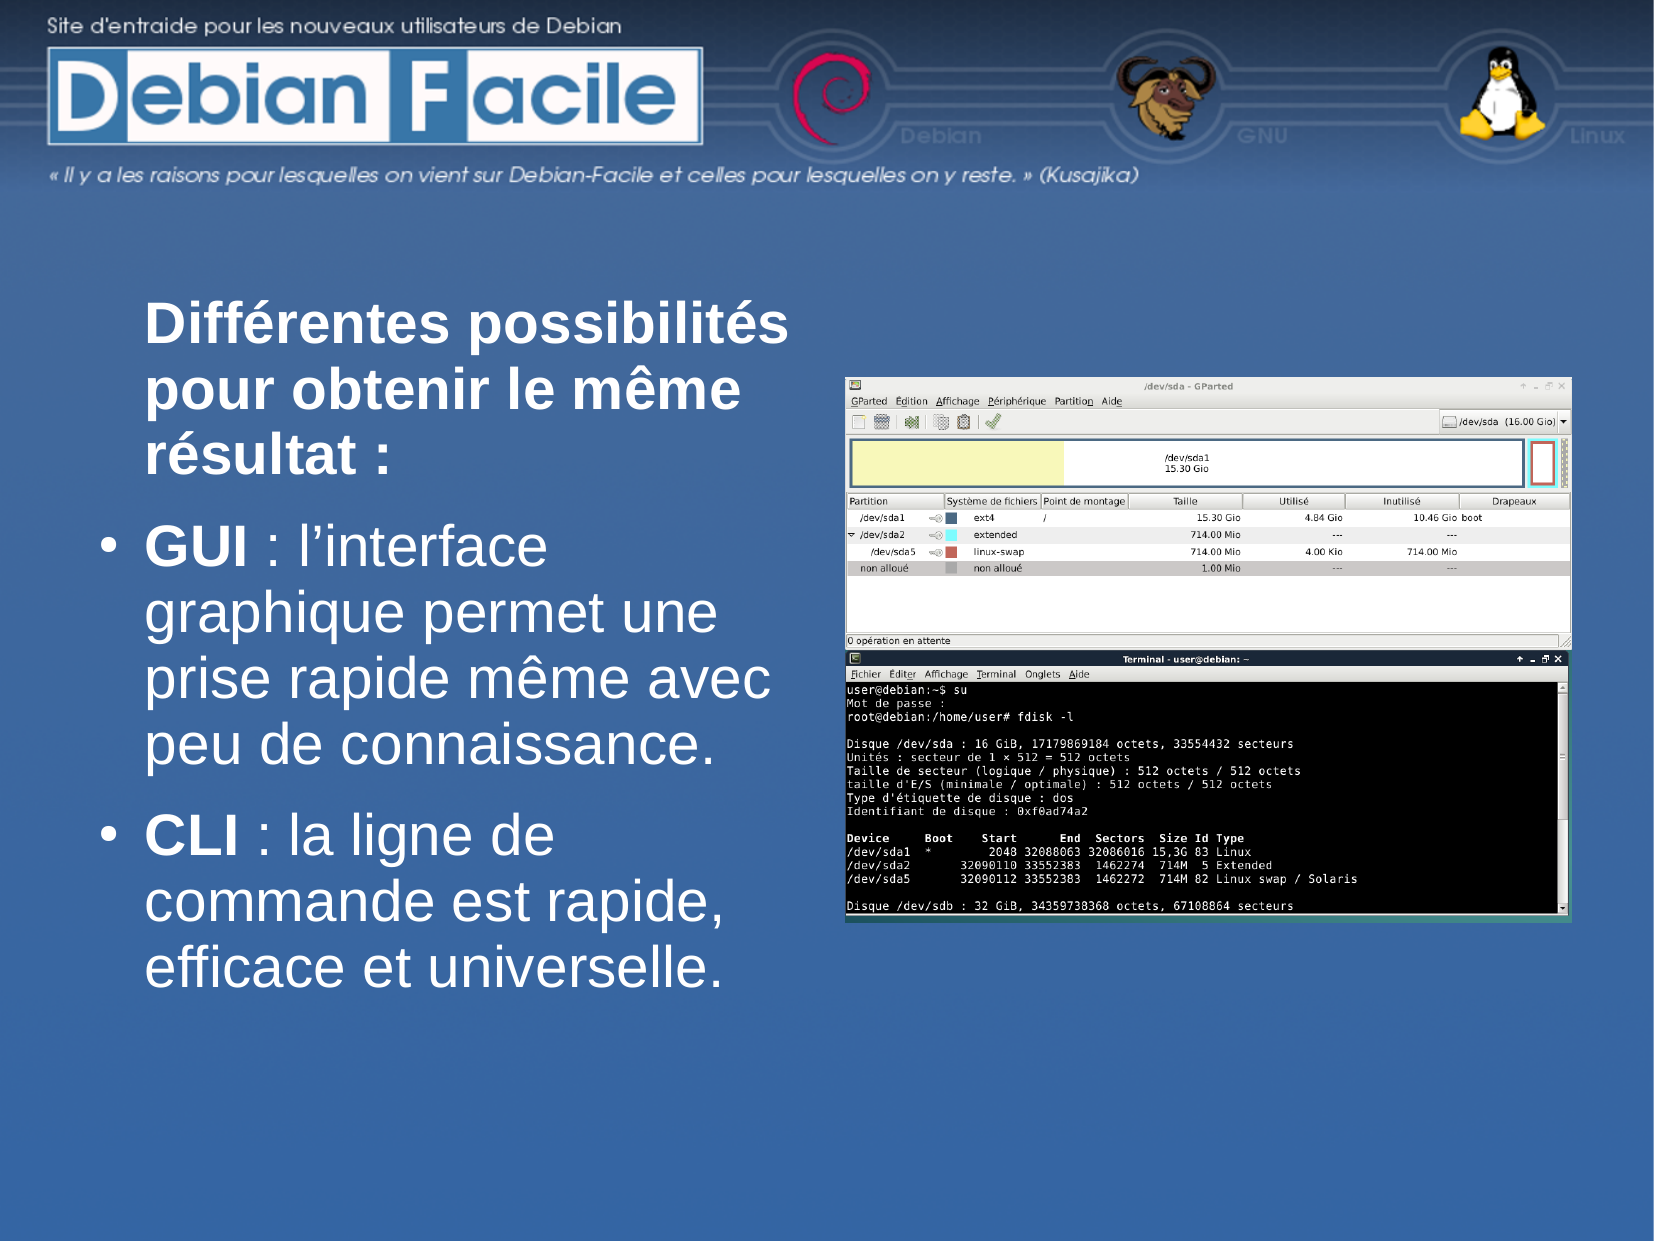

# Différentes possibilités pour obtenir le même résultat :
GUI : l’interface graphique permet une prise rapide même avec peu de connaissance.
CLI : la ligne de commande est rapide, efficace et universelle.